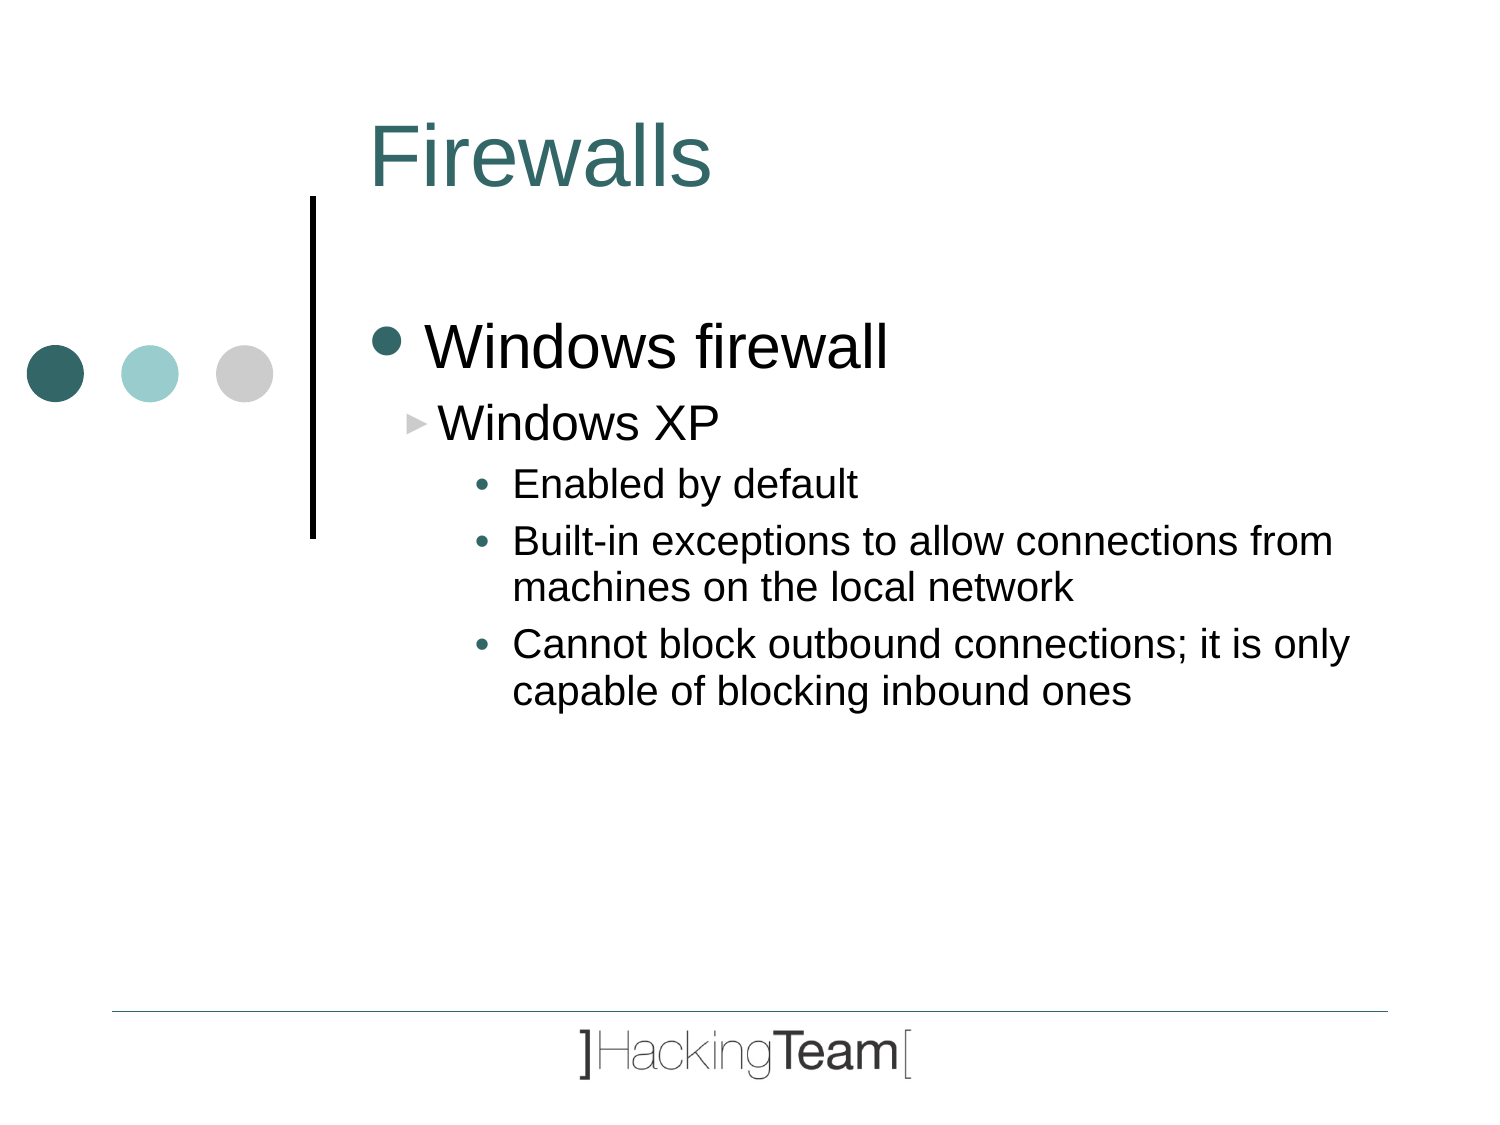

# Firewalls
Windows firewall
Windows XP
Enabled by default
Built-in exceptions to allow connections from machines on the local network
Cannot block outbound connections; it is only capable of blocking inbound ones